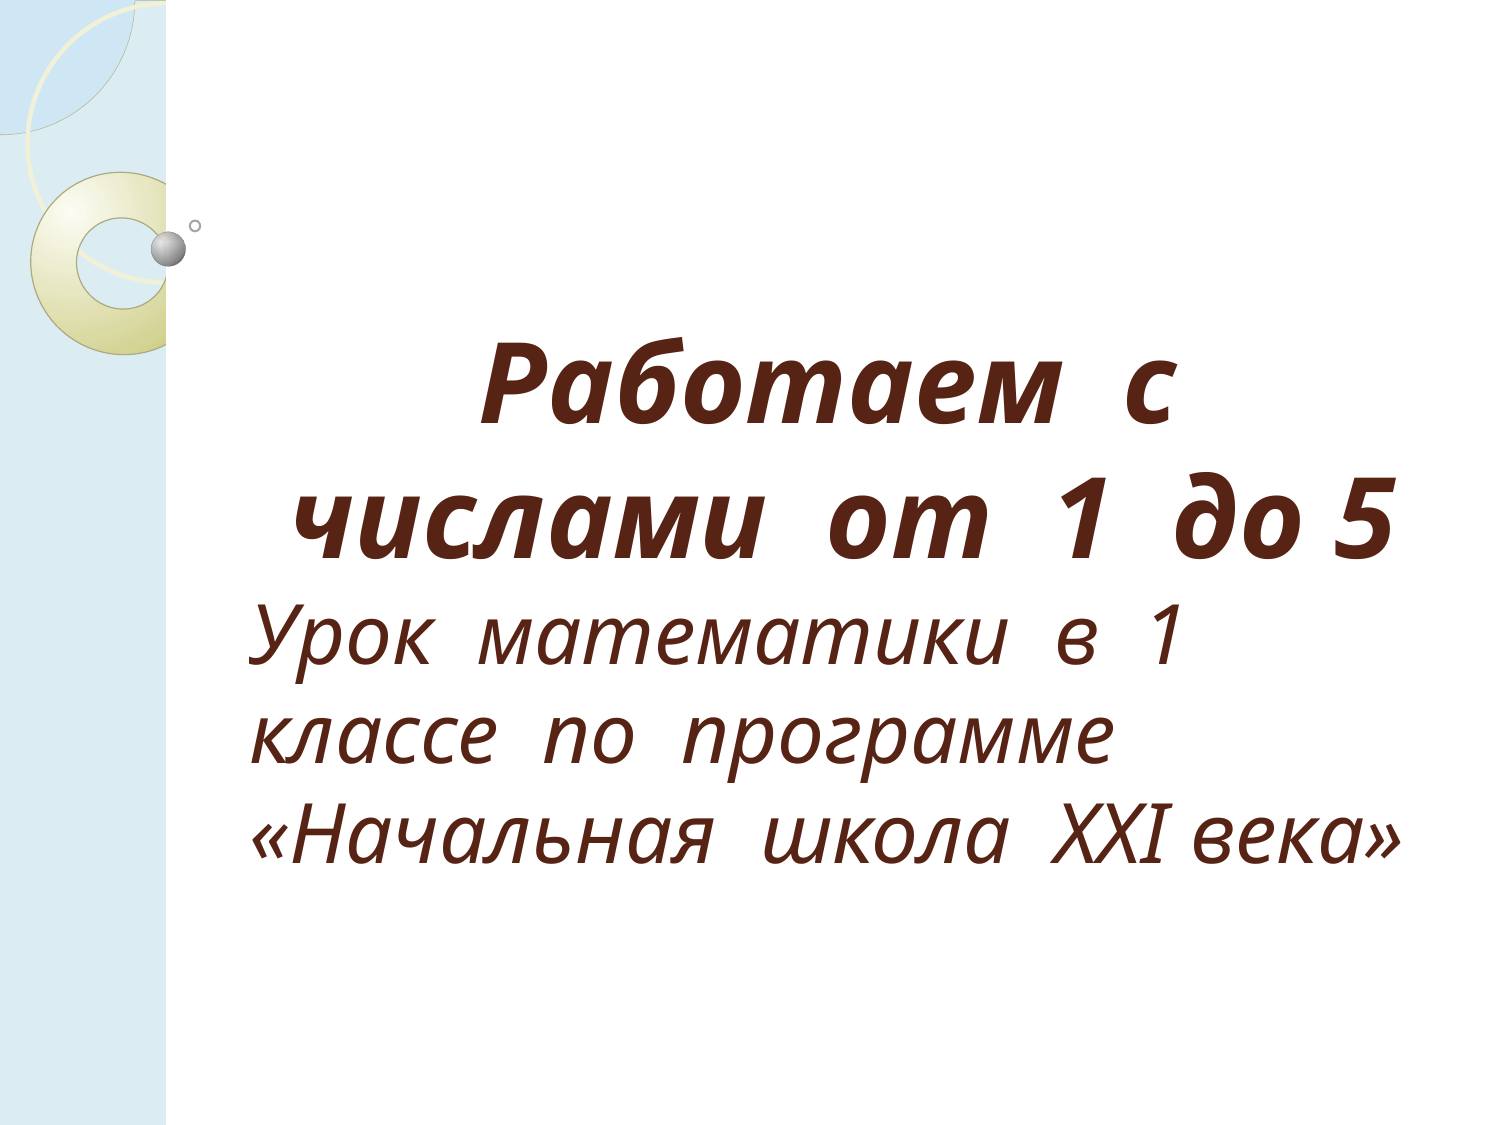

# Работаем с числами от 1 до 5
Урок математики в 1 классе по программе
«Начальная школа ХХI века»